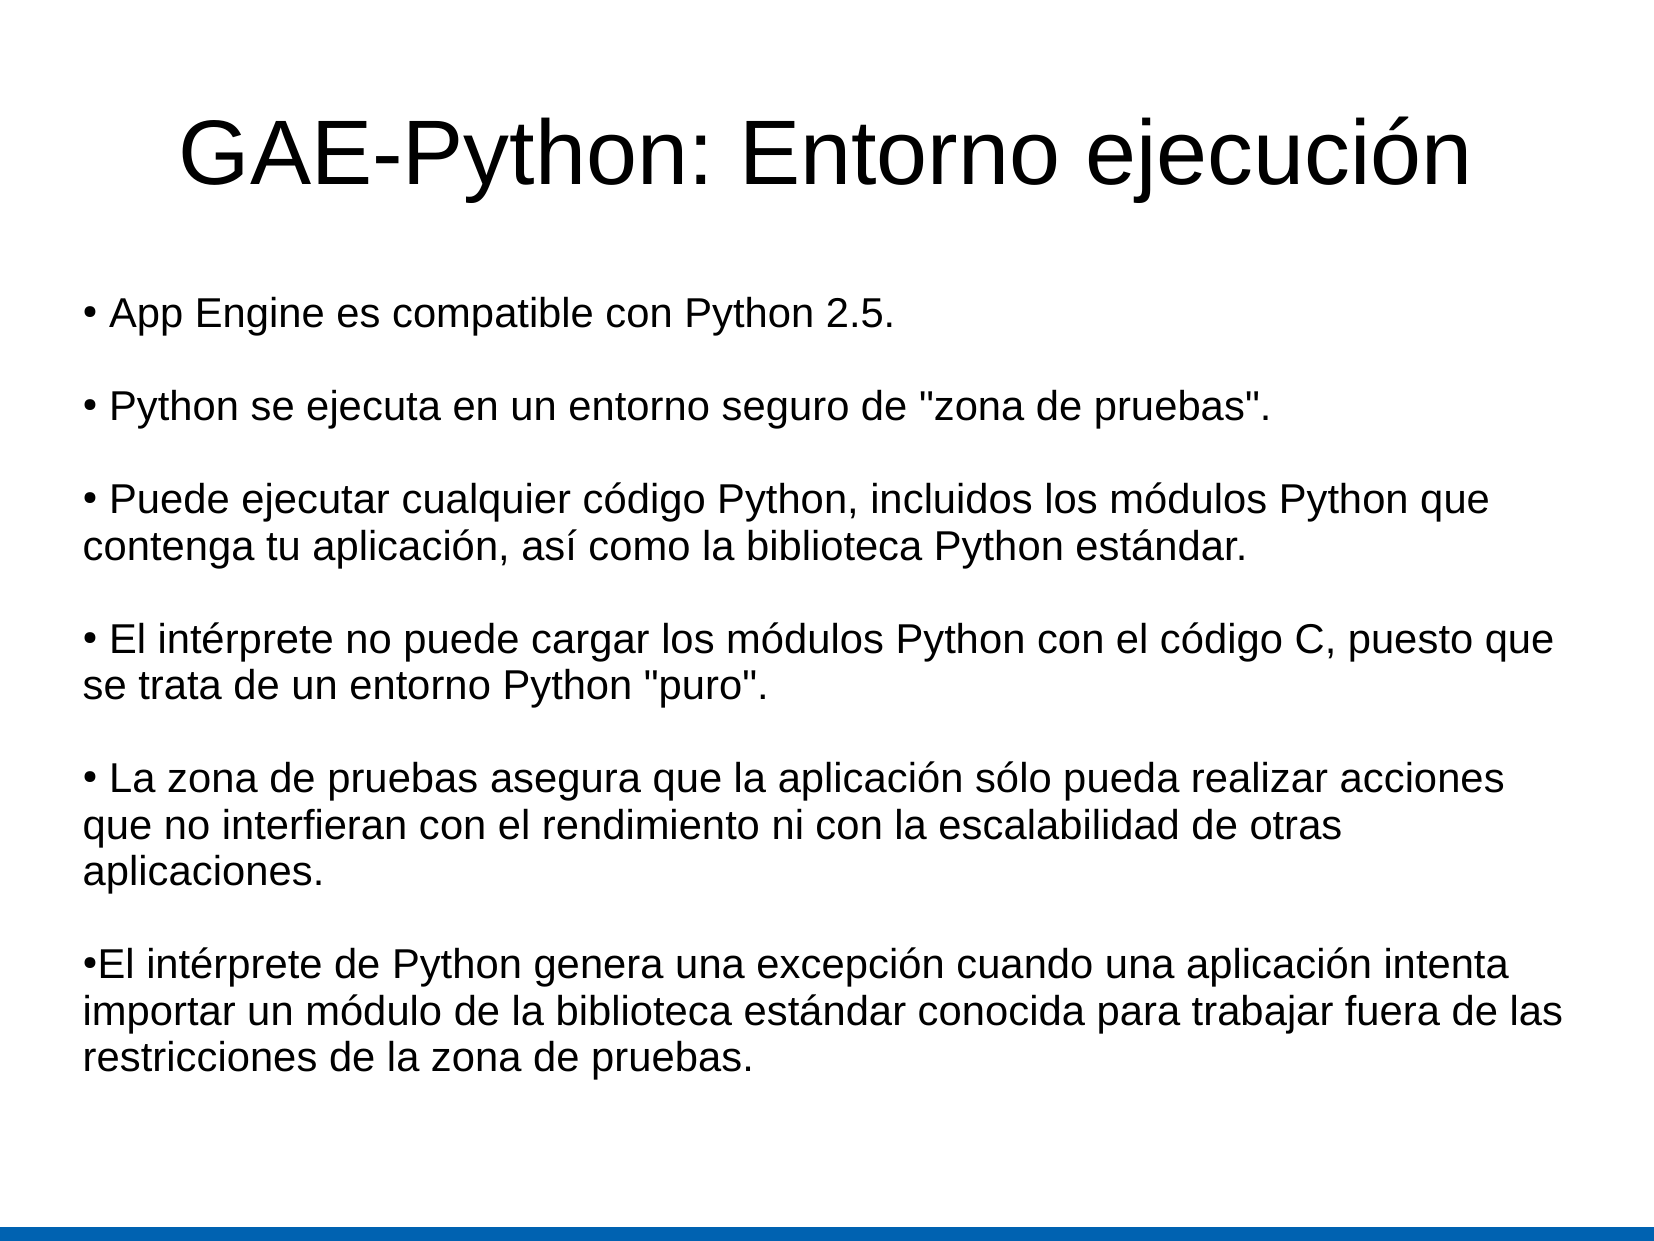

# GAE-Python: Entorno ejecución
 App Engine es compatible con Python 2.5.
 Python se ejecuta en un entorno seguro de "zona de pruebas".
 Puede ejecutar cualquier código Python, incluidos los módulos Python que contenga tu aplicación, así como la biblioteca Python estándar.
 El intérprete no puede cargar los módulos Python con el código C, puesto que se trata de un entorno Python "puro".
 La zona de pruebas asegura que la aplicación sólo pueda realizar acciones que no interfieran con el rendimiento ni con la escalabilidad de otras aplicaciones.
El intérprete de Python genera una excepción cuando una aplicación intenta importar un módulo de la biblioteca estándar conocida para trabajar fuera de las restricciones de la zona de pruebas.